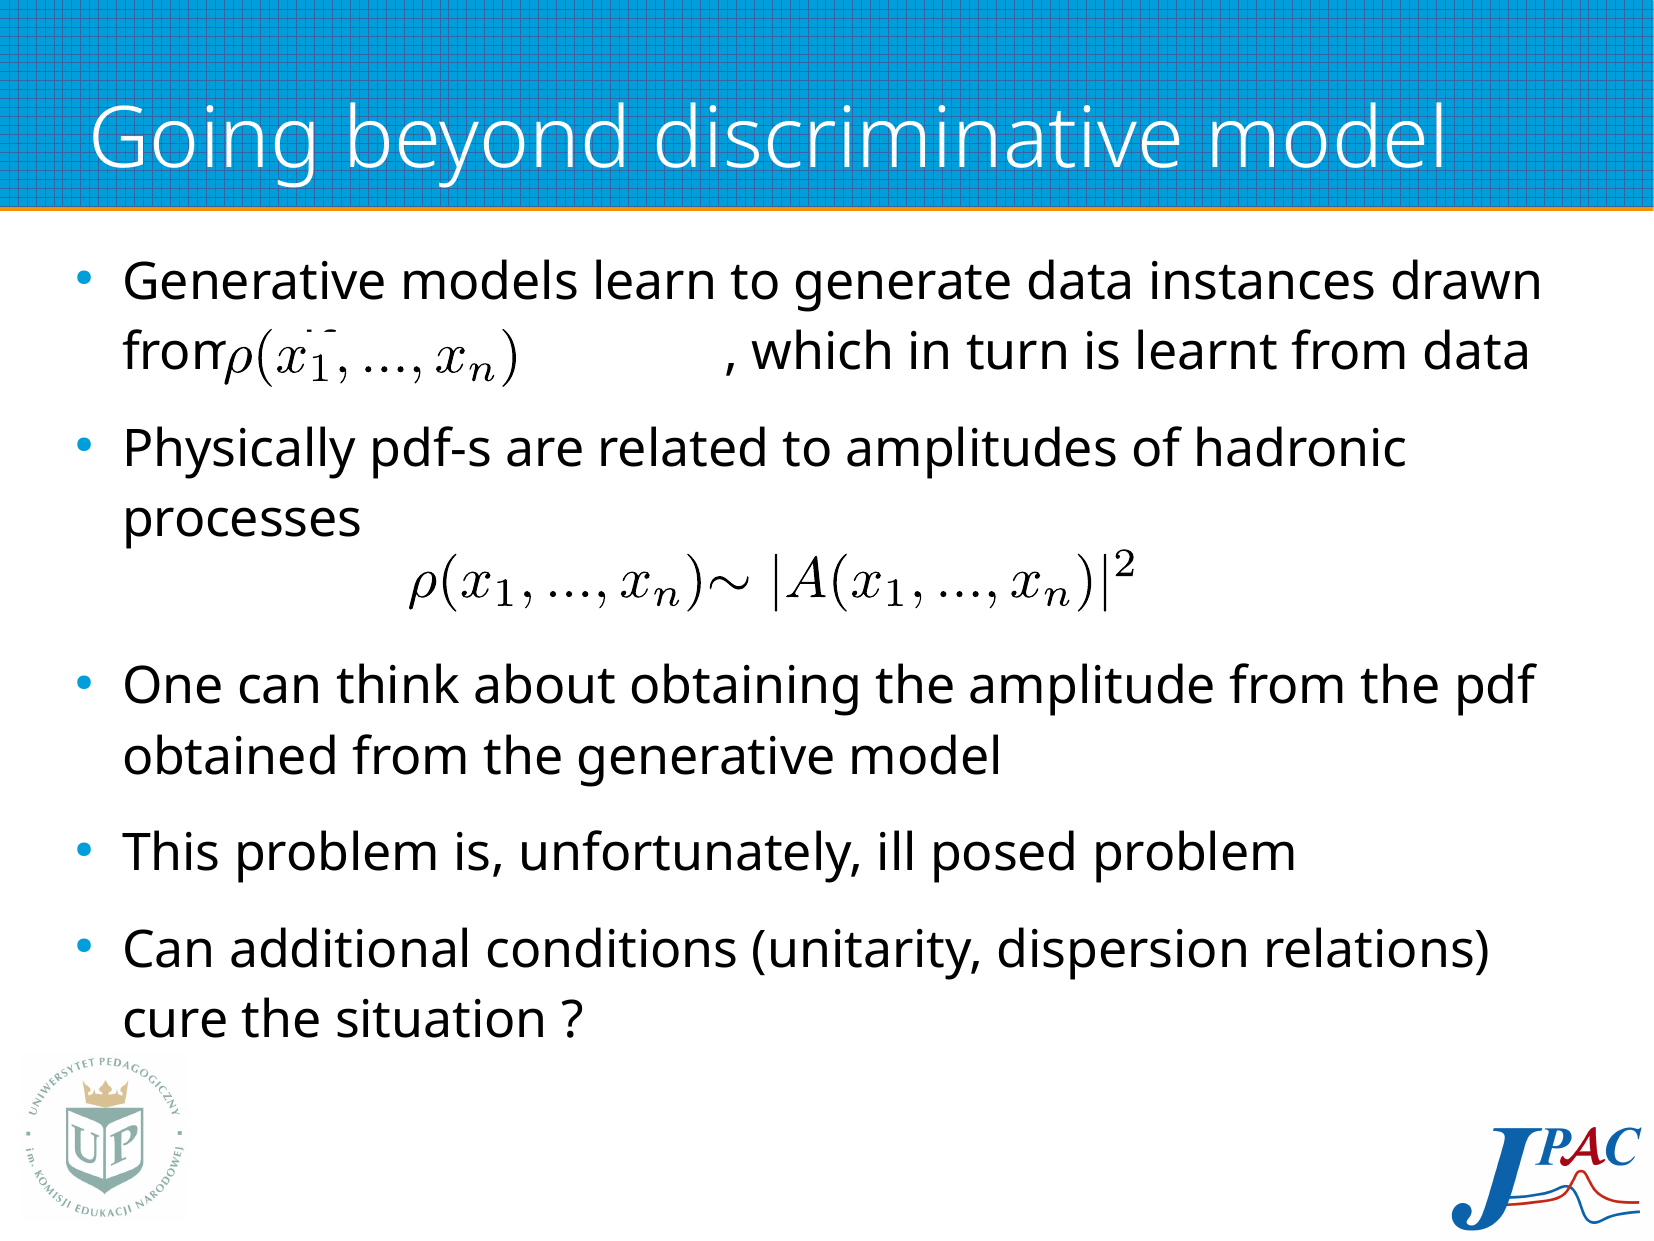

# Going beyond discriminative model
Generative models learn to generate data instances drawn from pdf , which in turn is learnt from data
Physically pdf-s are related to amplitudes of hadronic processes
One can think about obtaining the amplitude from the pdf obtained from the generative model
This problem is, unfortunately, ill posed problem
Can additional conditions (unitarity, dispersion relations) cure the situation ?